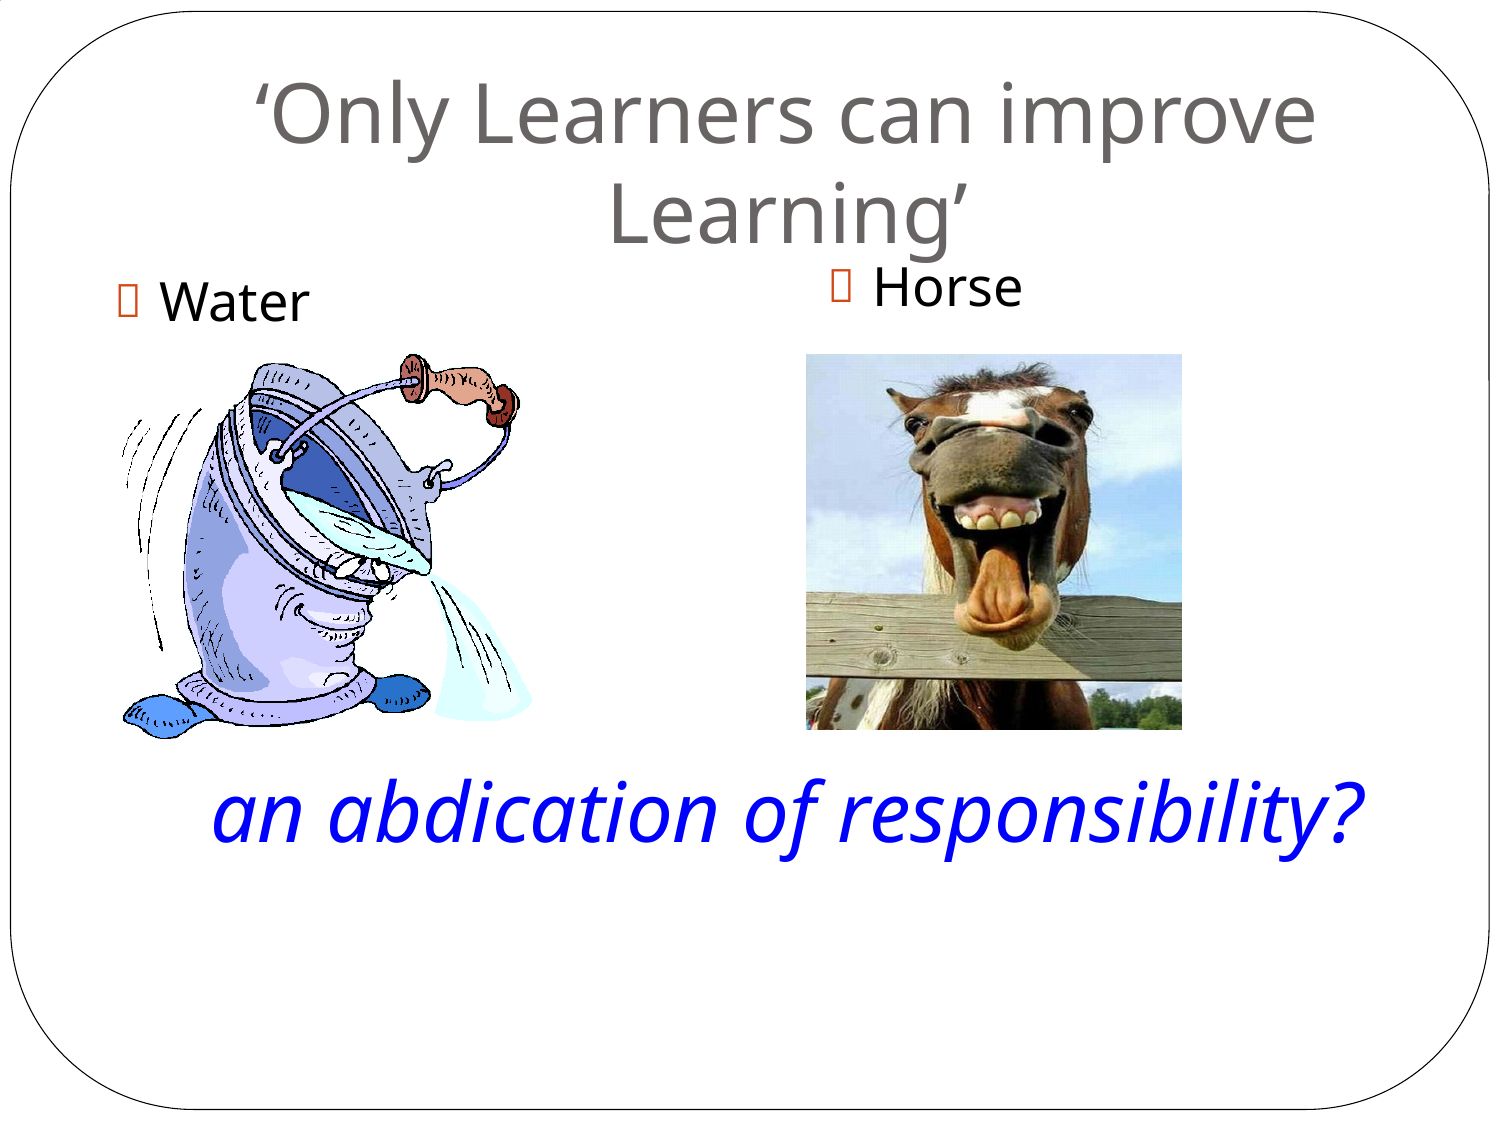

# ‘Only Learners can improve Learning’ an abdication of responsibility?
Horse
Water